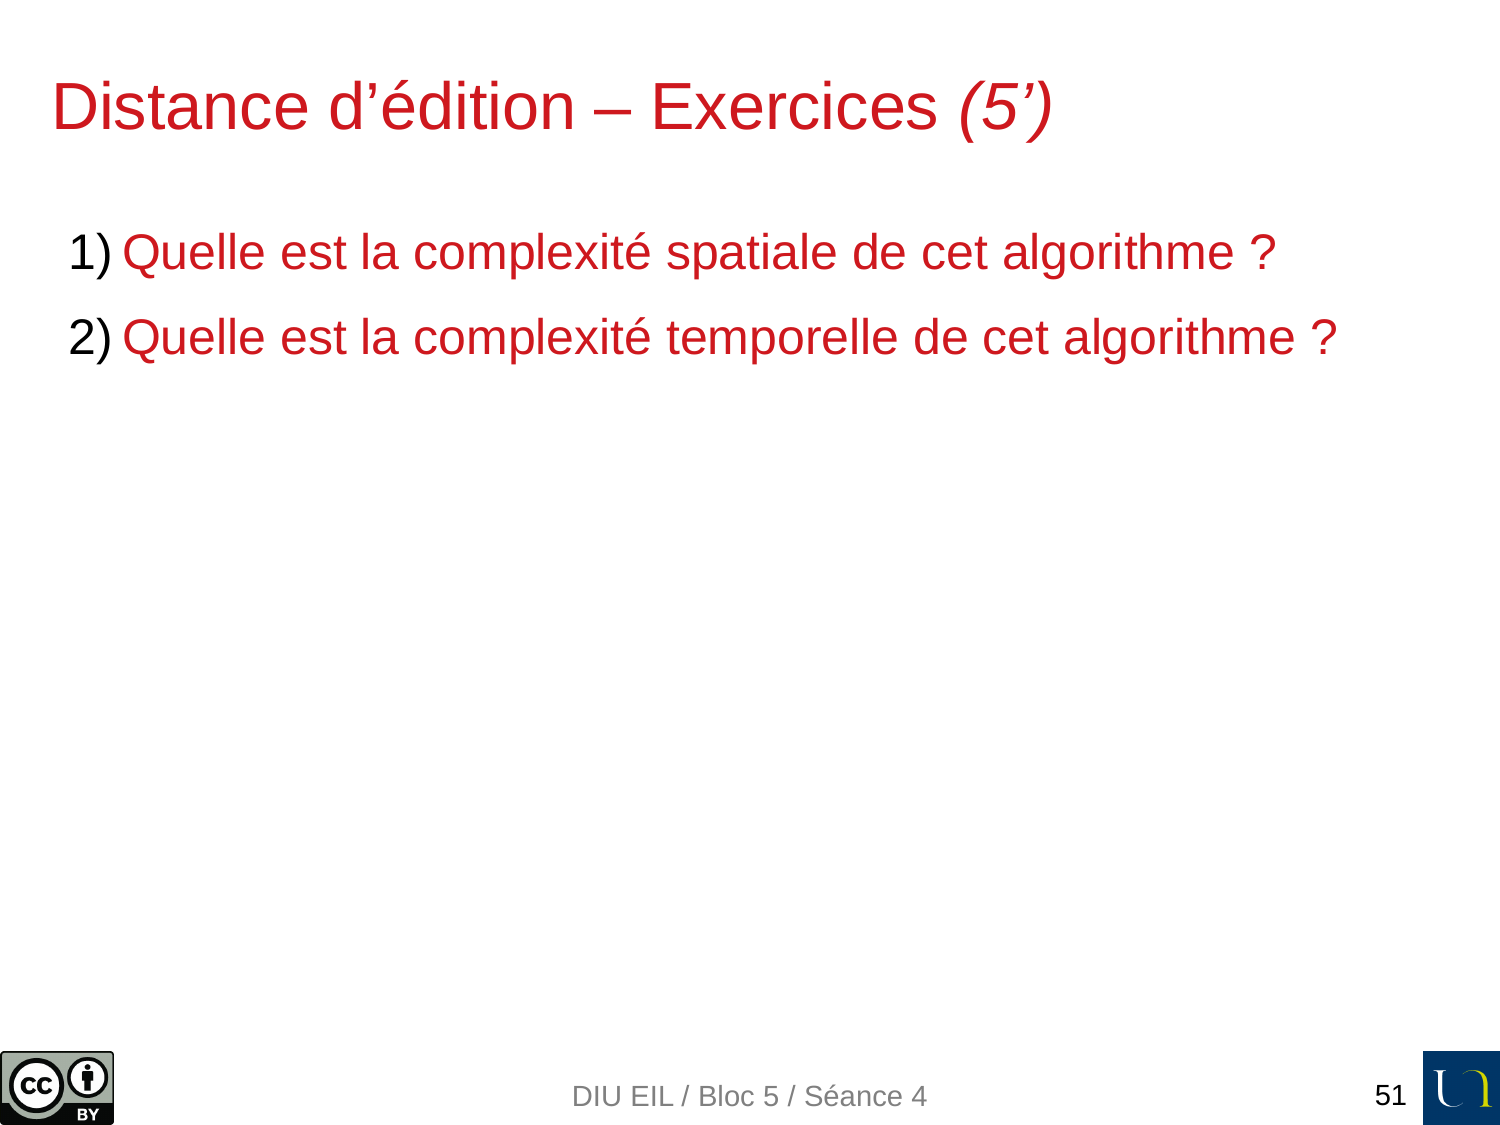

# Distance d’édition – Exercices (5’)
Quelle est la complexité spatiale de cet algorithme ?
Quelle est la complexité temporelle de cet algorithme ?
51